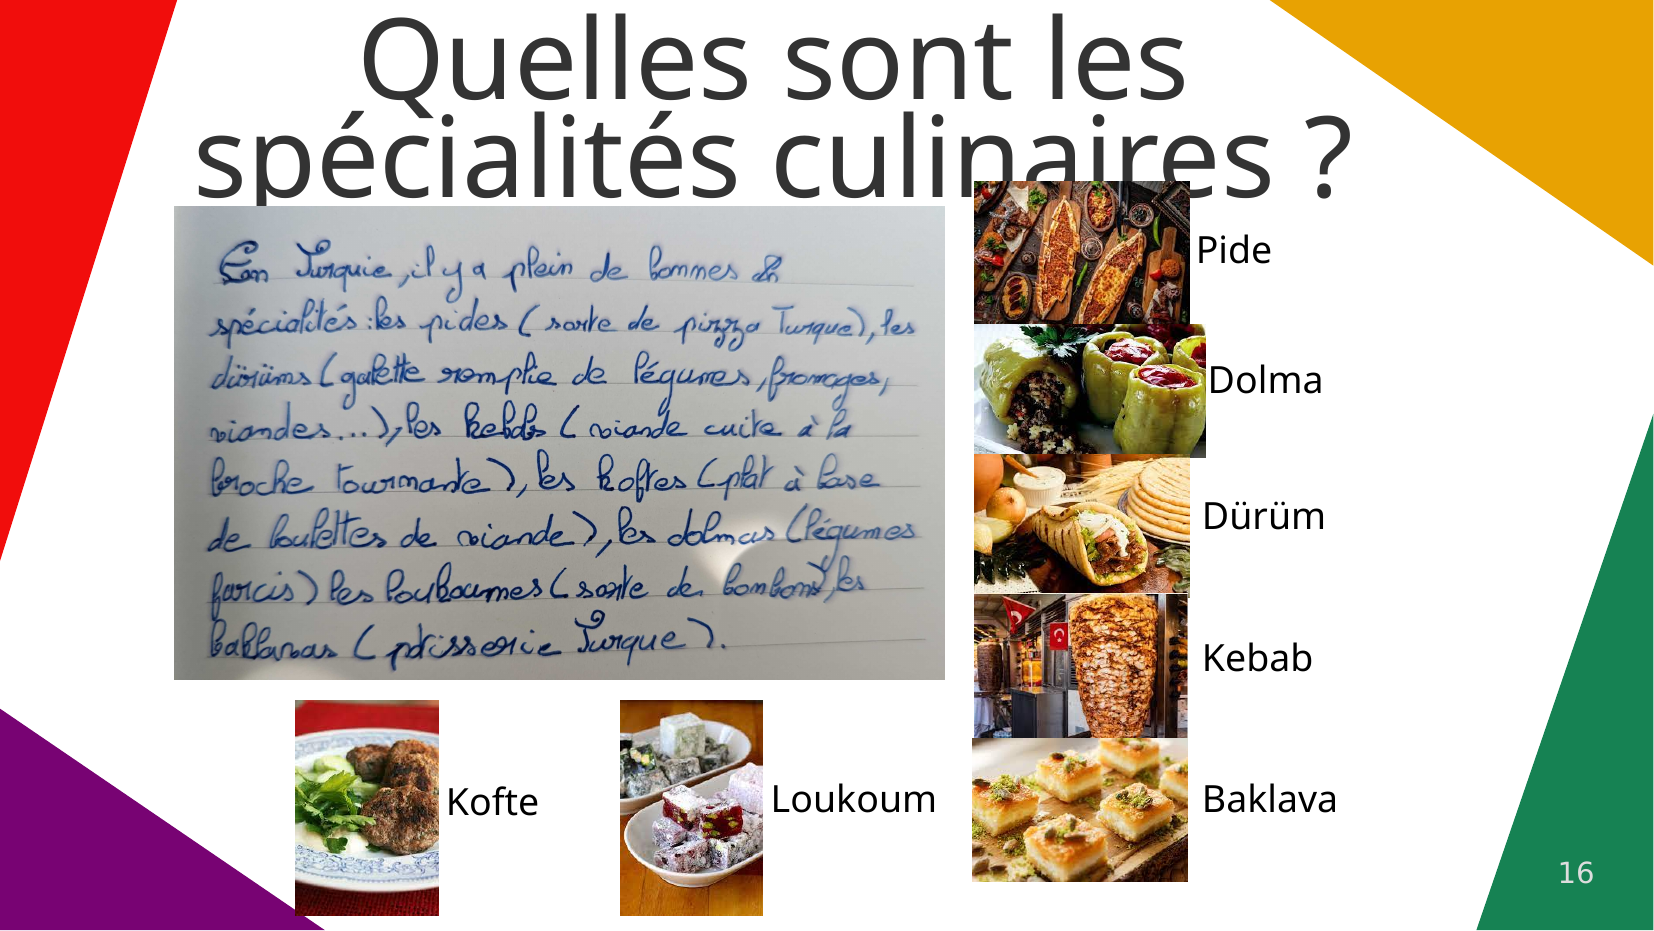

# Quelles sont les spécialités culinaires ?
Pide
Dolma
Dürüm
Kebab
Baklava
Loukoum
Kofte
16